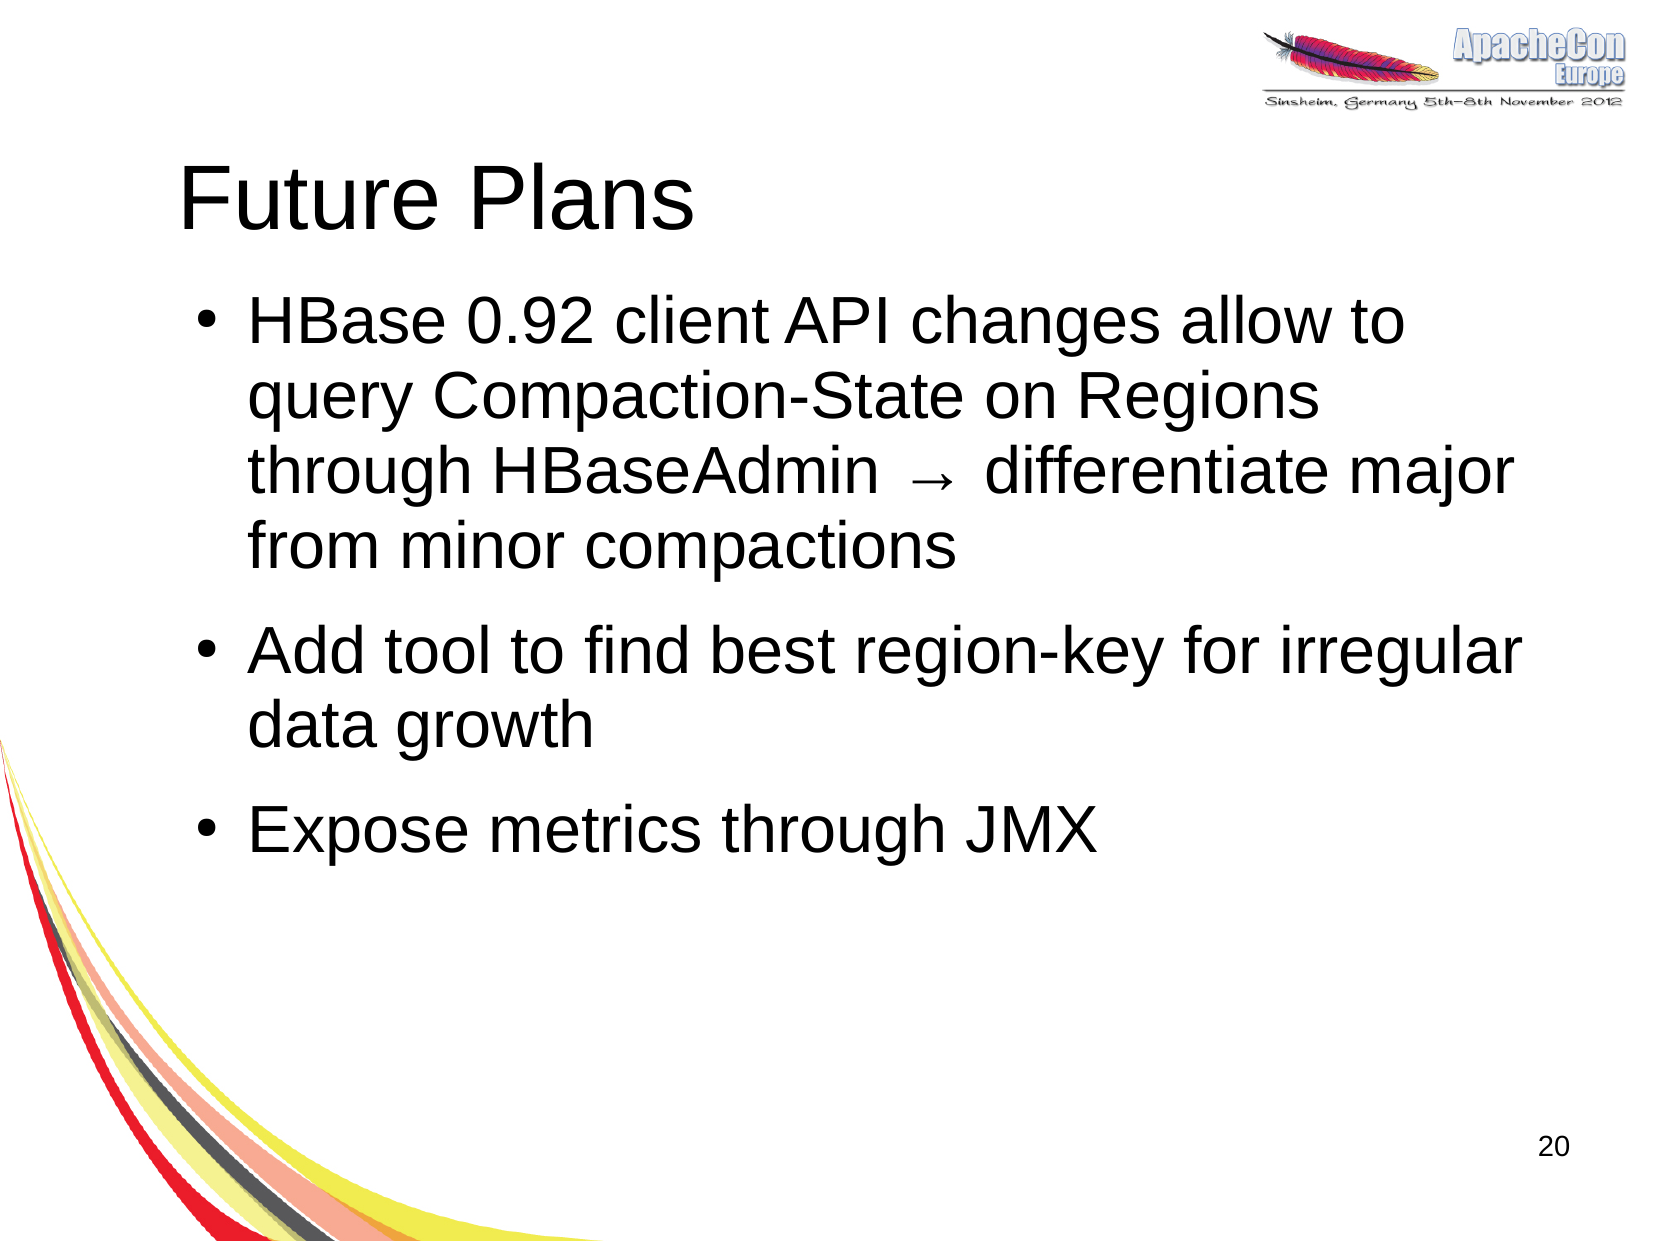

# Future Plans
HBase 0.92 client API changes allow to query Compaction-State on Regions through HBaseAdmin → differentiate major from minor compactions
Add tool to find best region-key for irregular data growth
Expose metrics through JMX
20